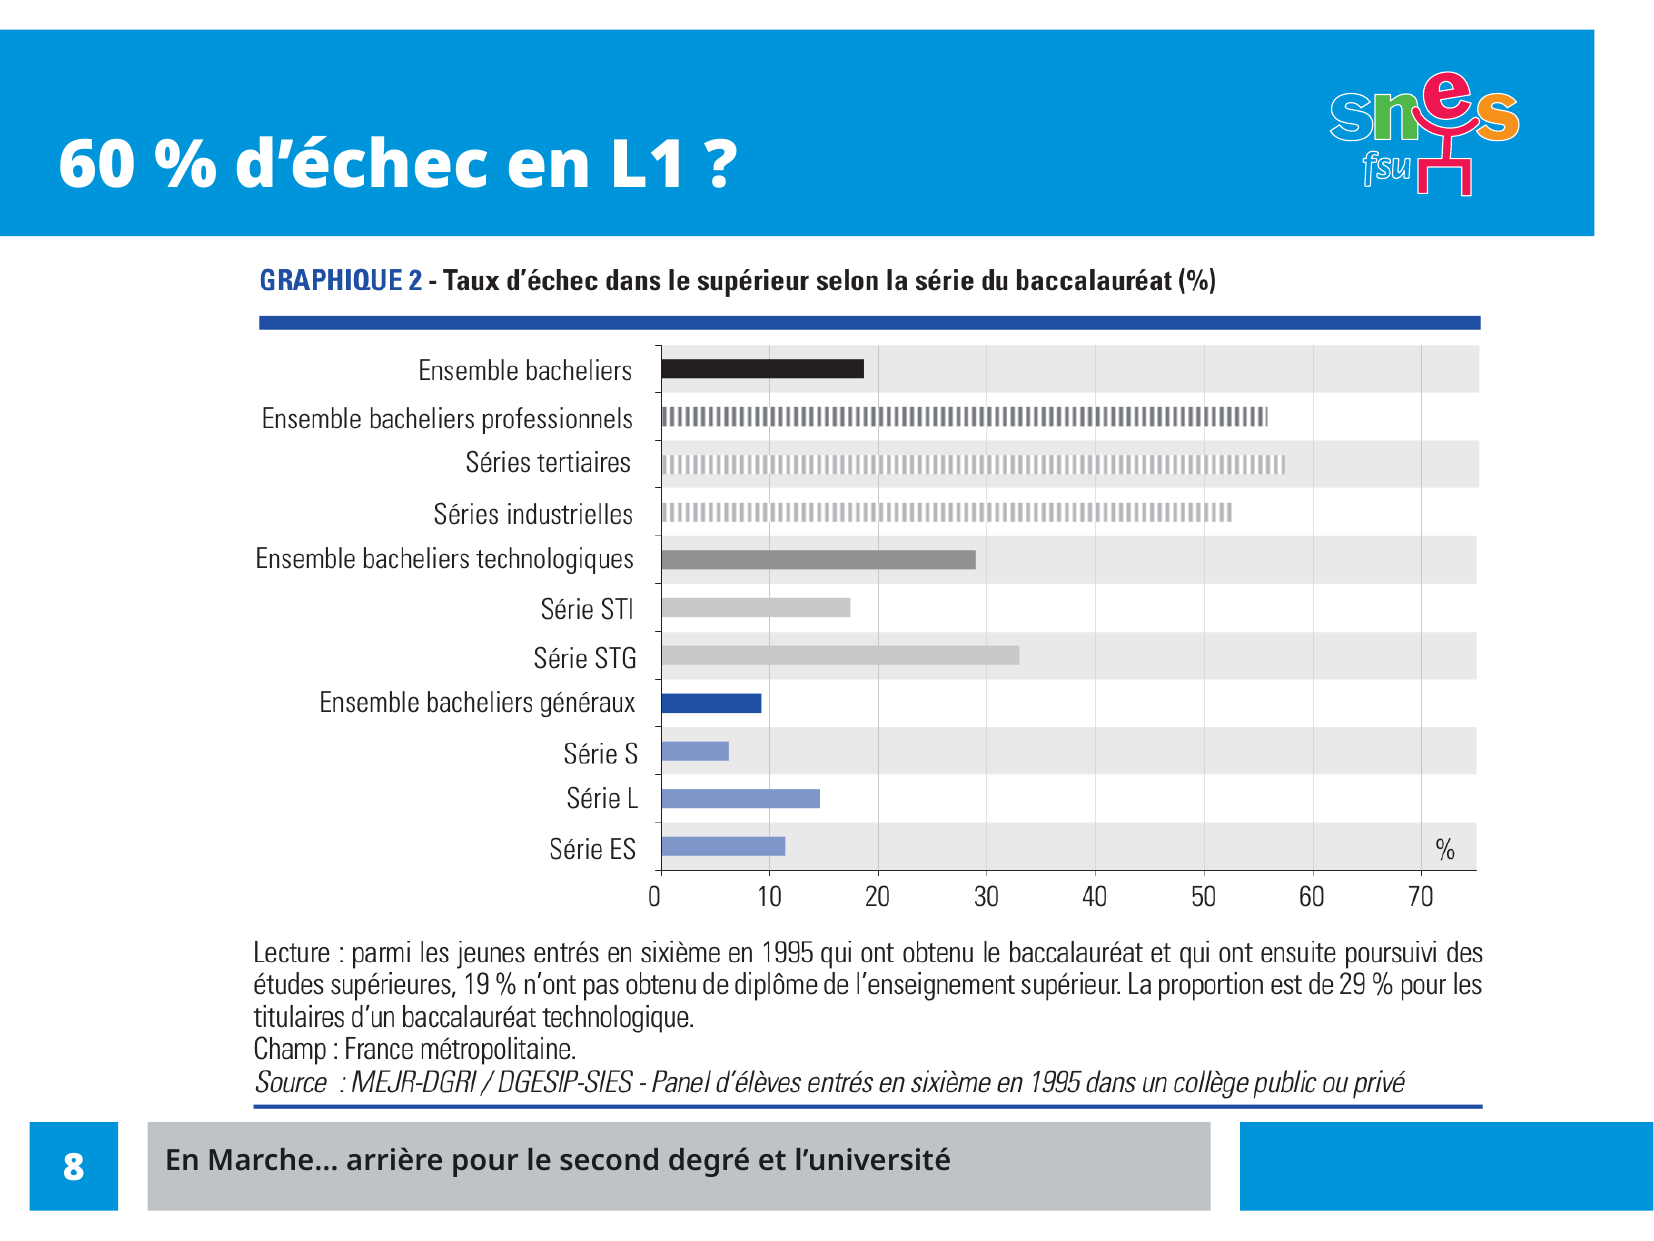

# 60 % d’échec en L1 ?
8
En Marche… arrière pour le second degré et l’université